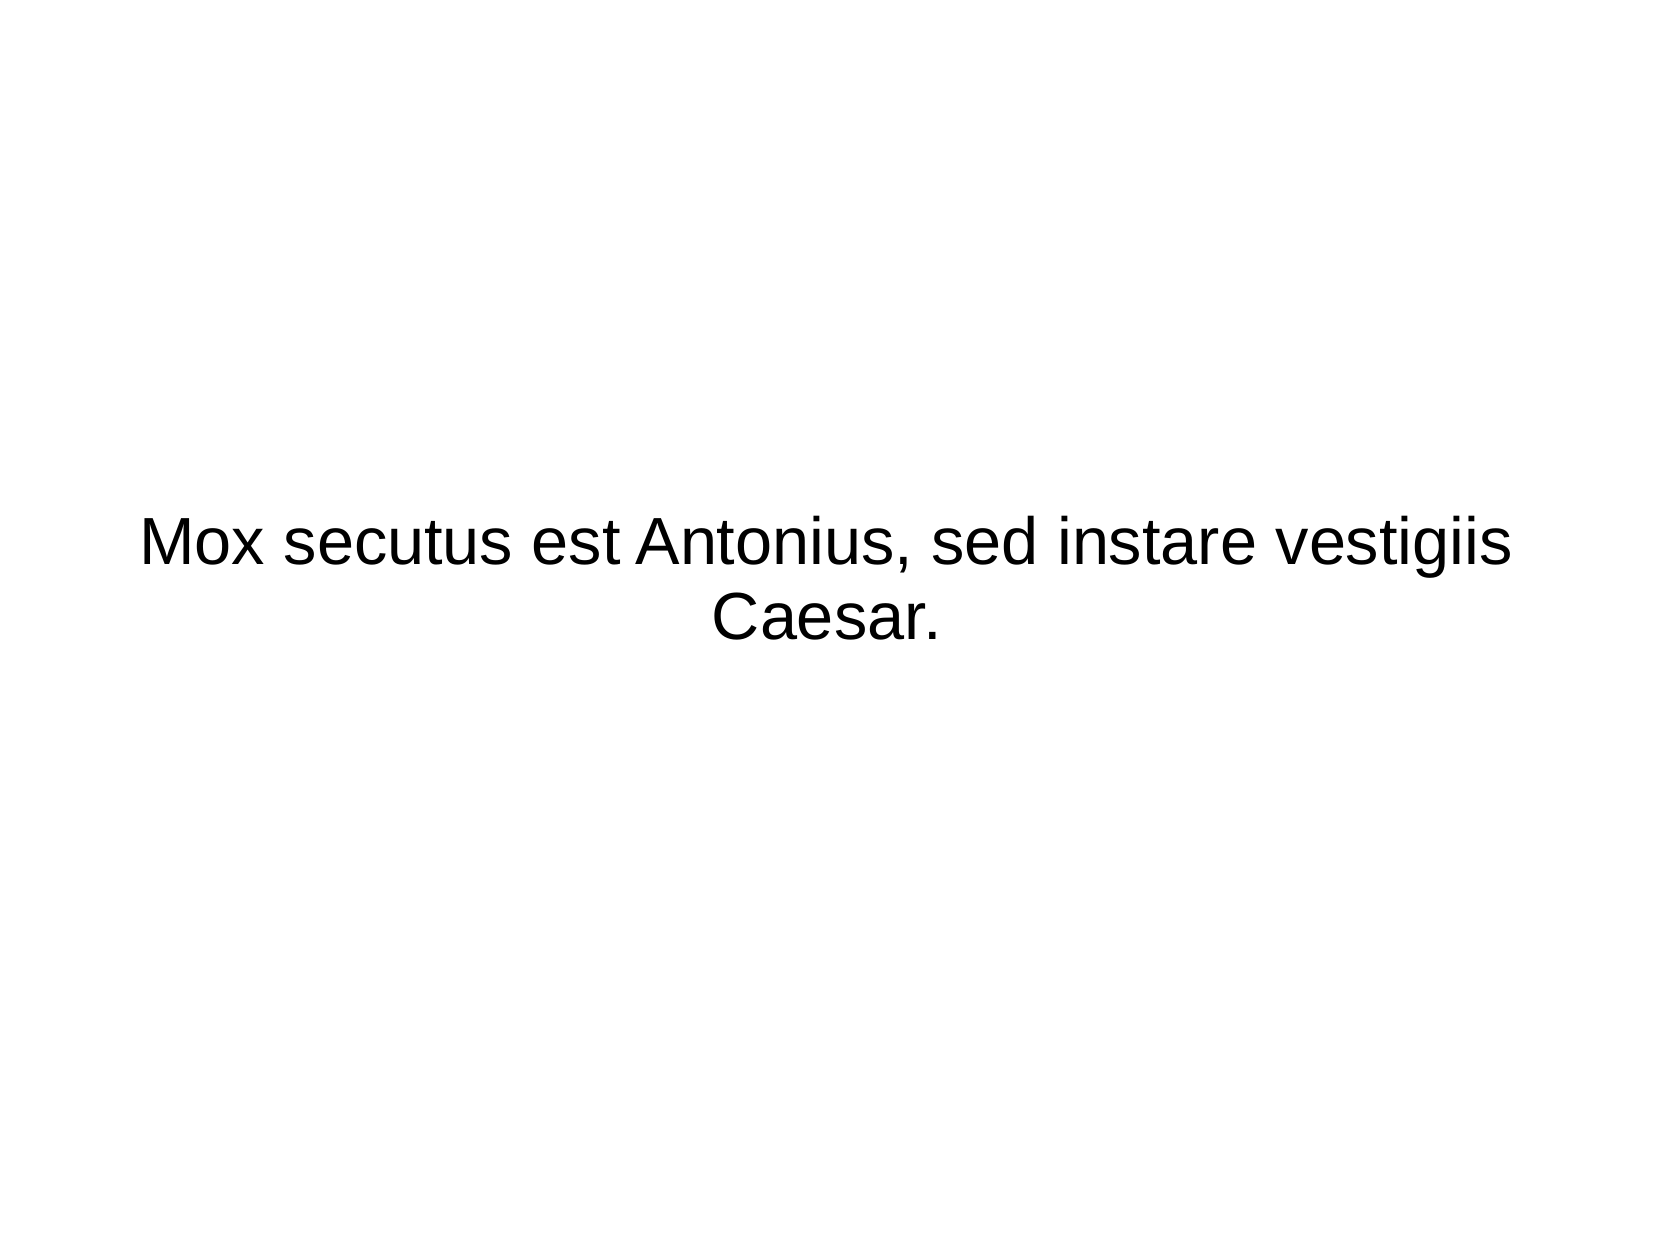

# Mox secutus est Antonius, sed instare vestigiis Caesar.